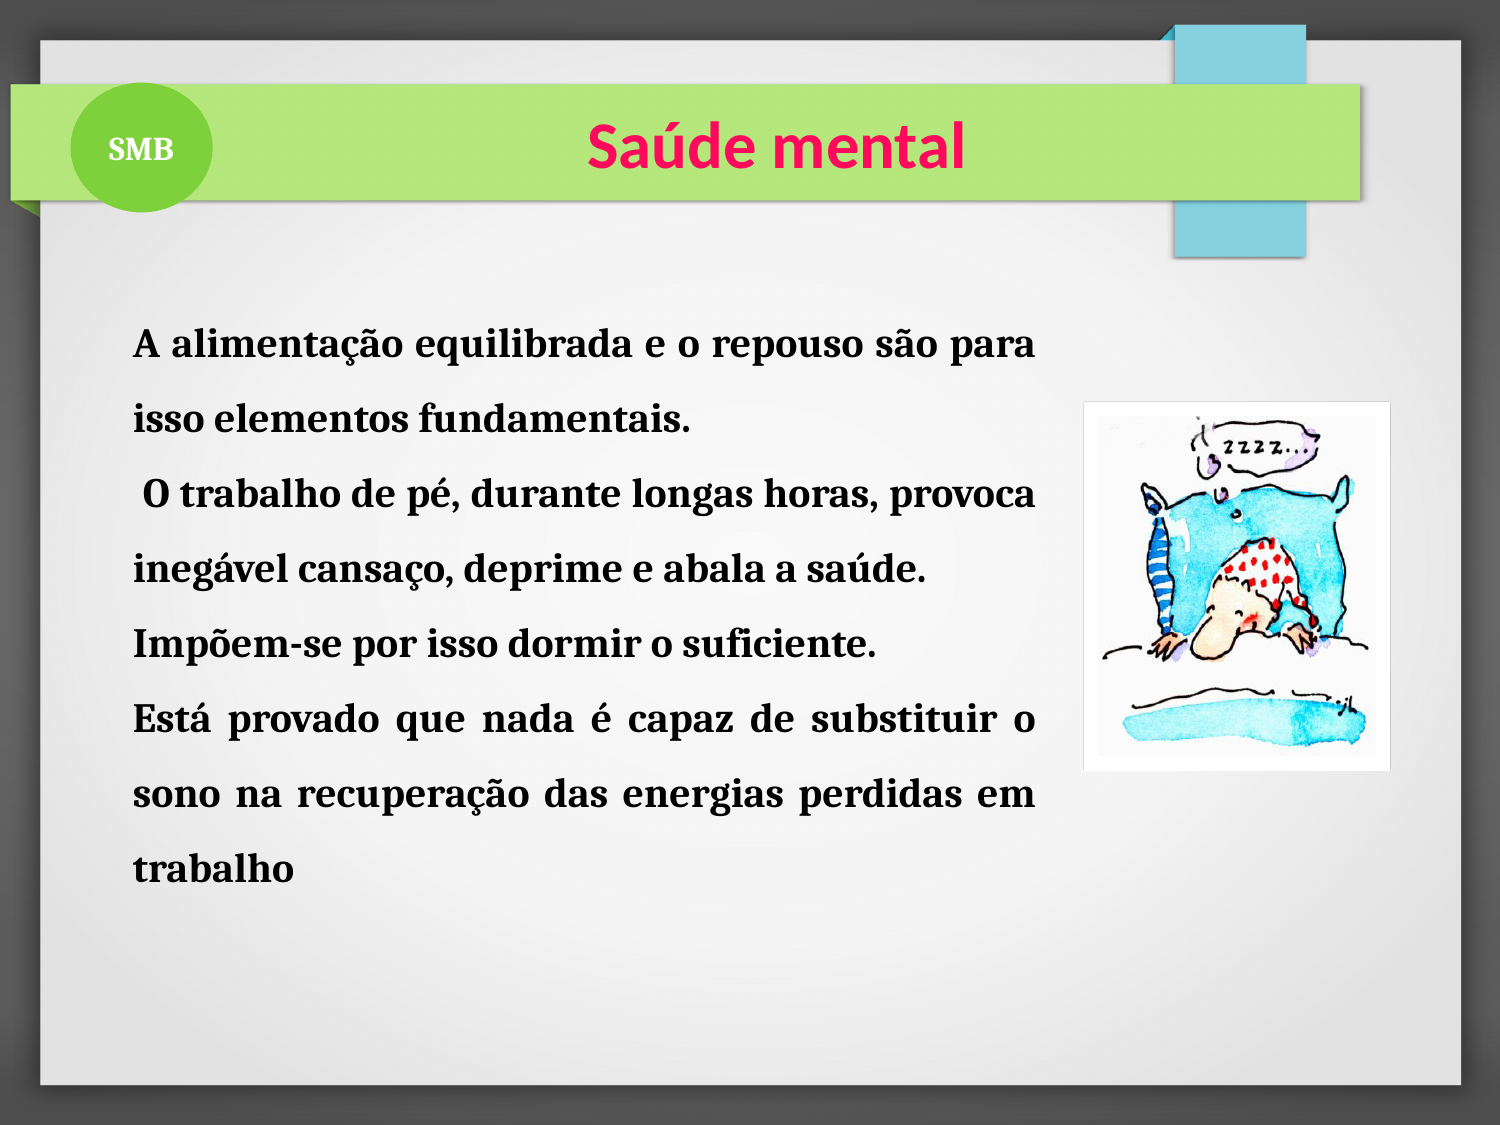

SMB
 Saúde mental
A alimentação equilibrada e o repouso são para isso elementos fundamentais.
 O trabalho de pé, durante longas horas, provoca inegável cansaço, deprime e abala a saúde.
Impõem-se por isso dormir o suficiente.
Está provado que nada é capaz de substituir o sono na recuperação das energias perdidas em trabalho